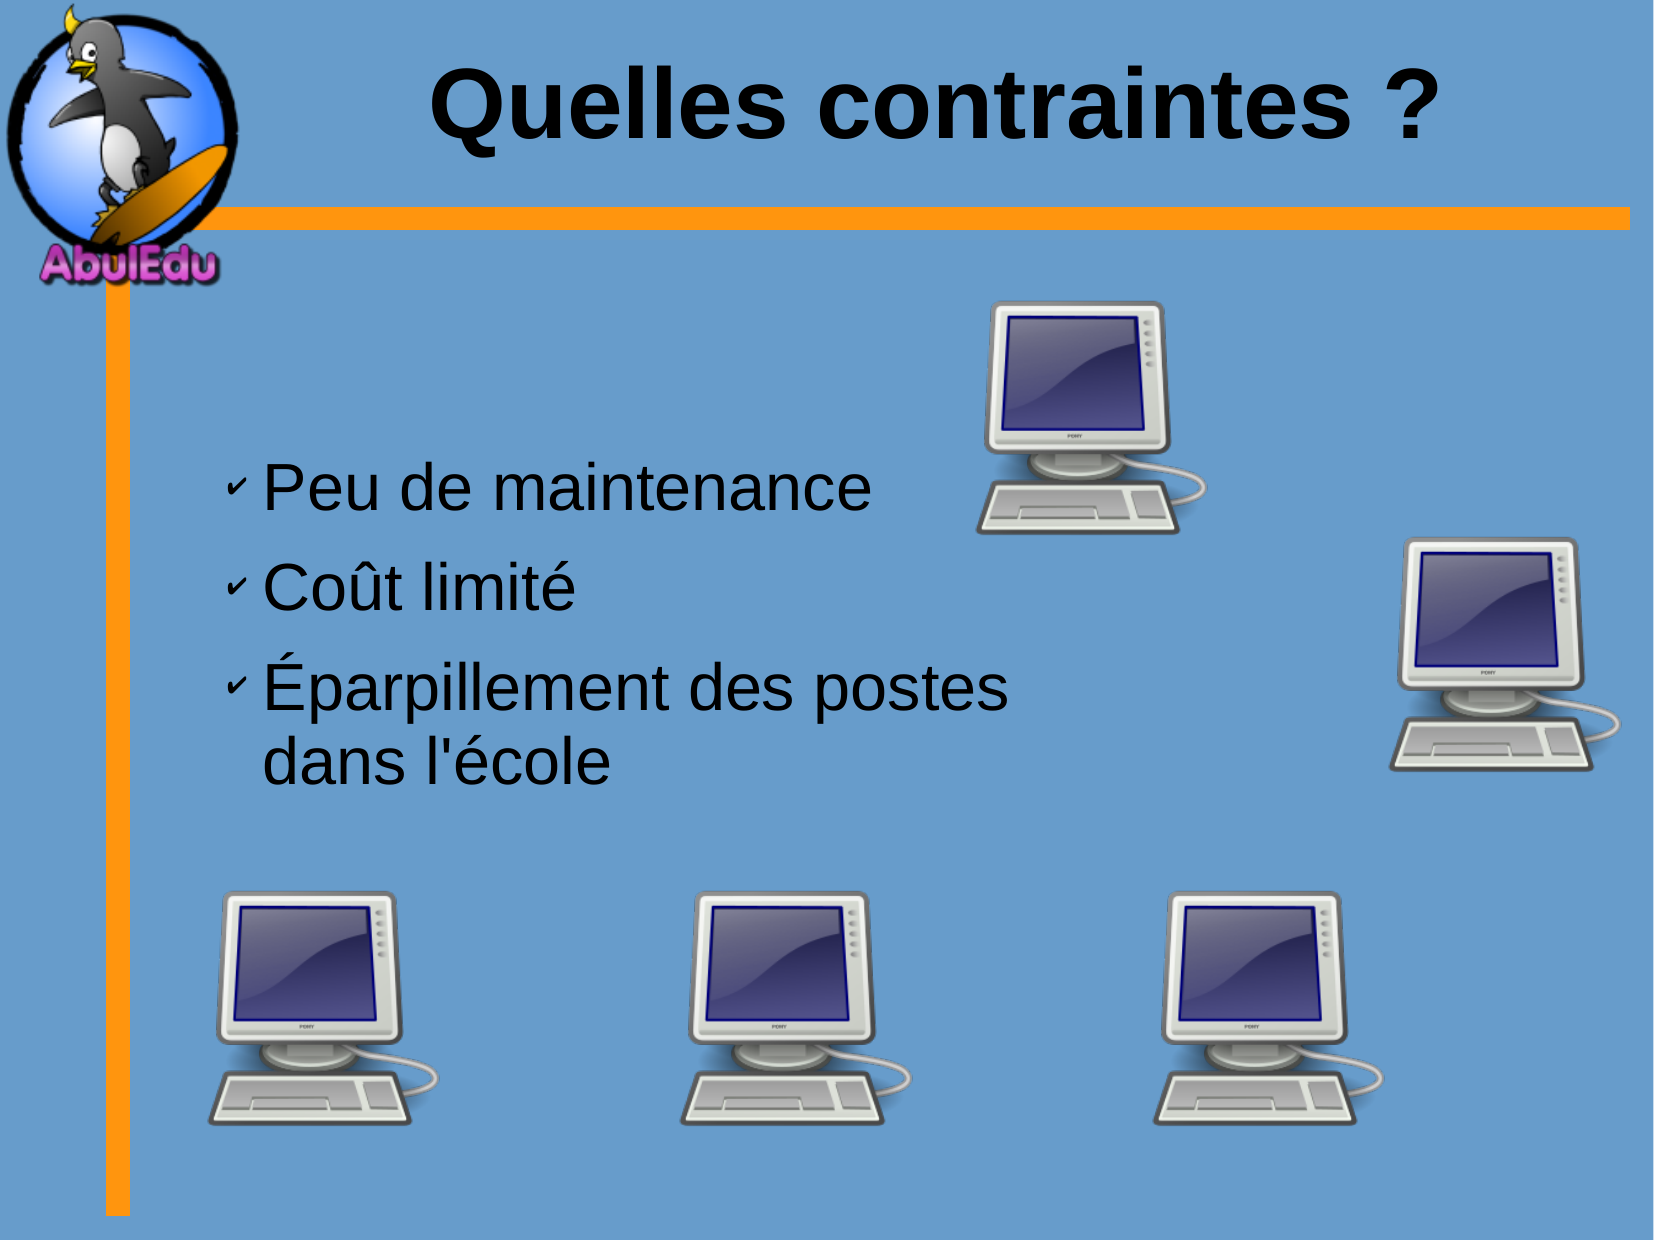

# Quelles contraintes ?
Peu de maintenance
Coût limité
Éparpillement des postes
dans l'école